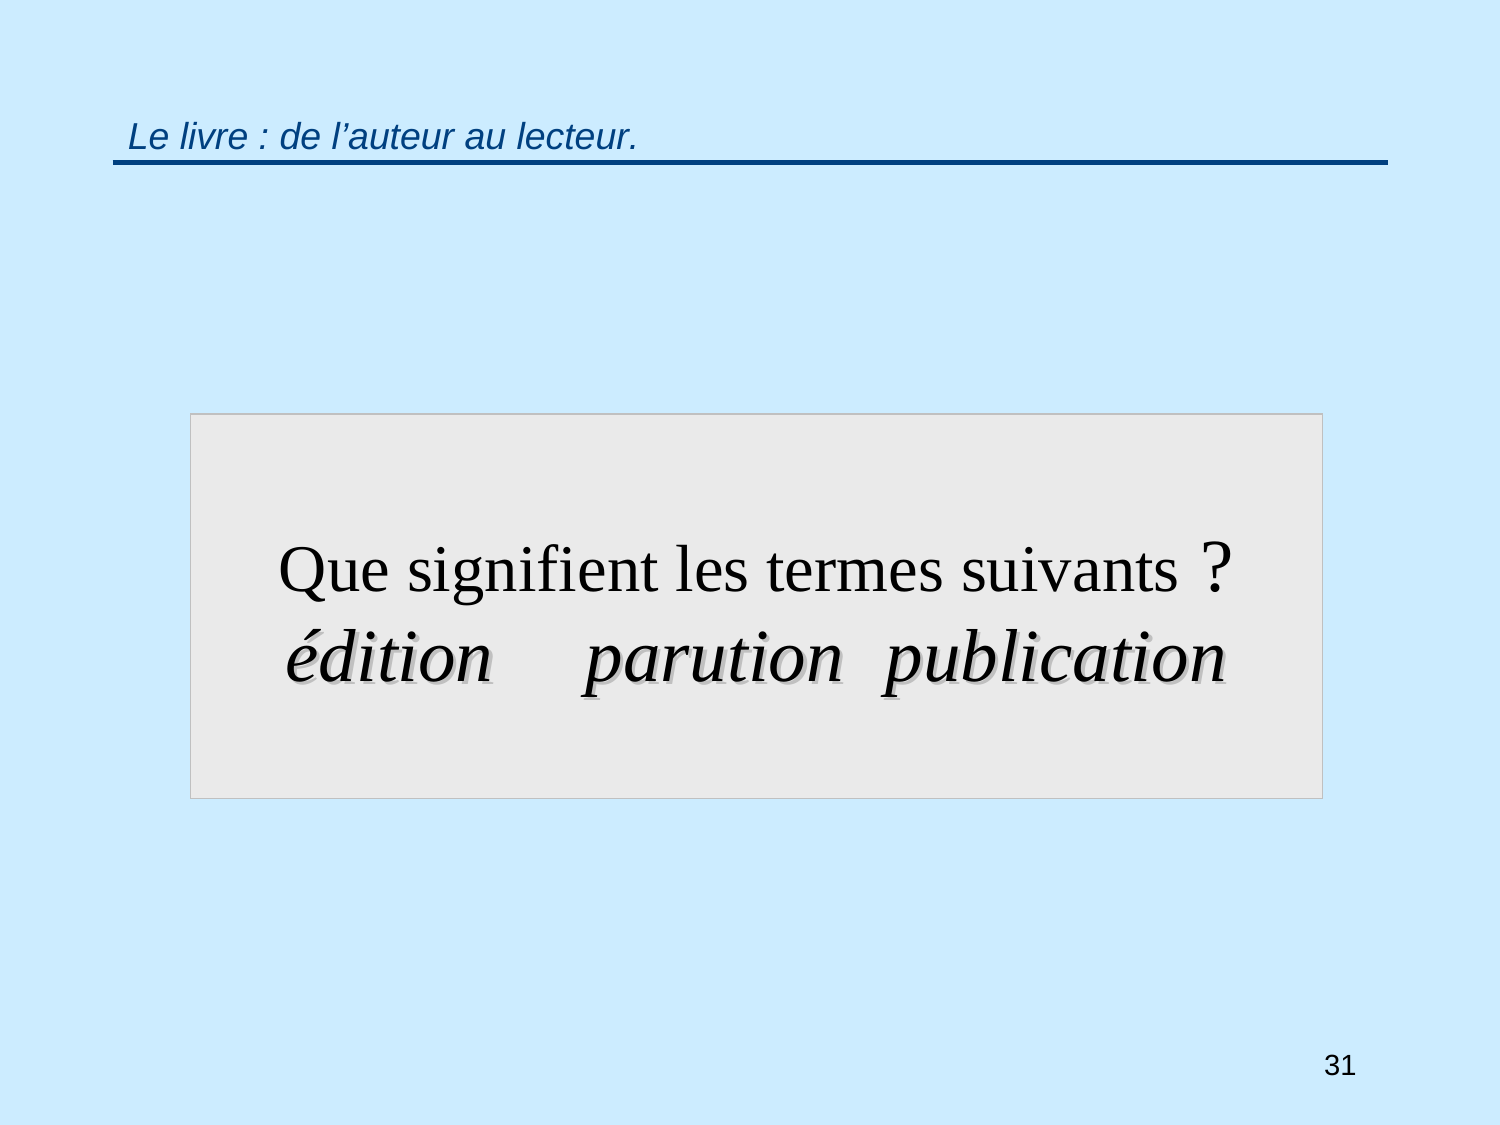

Que signifient les termes suivants ?
édition	parution	publication
31